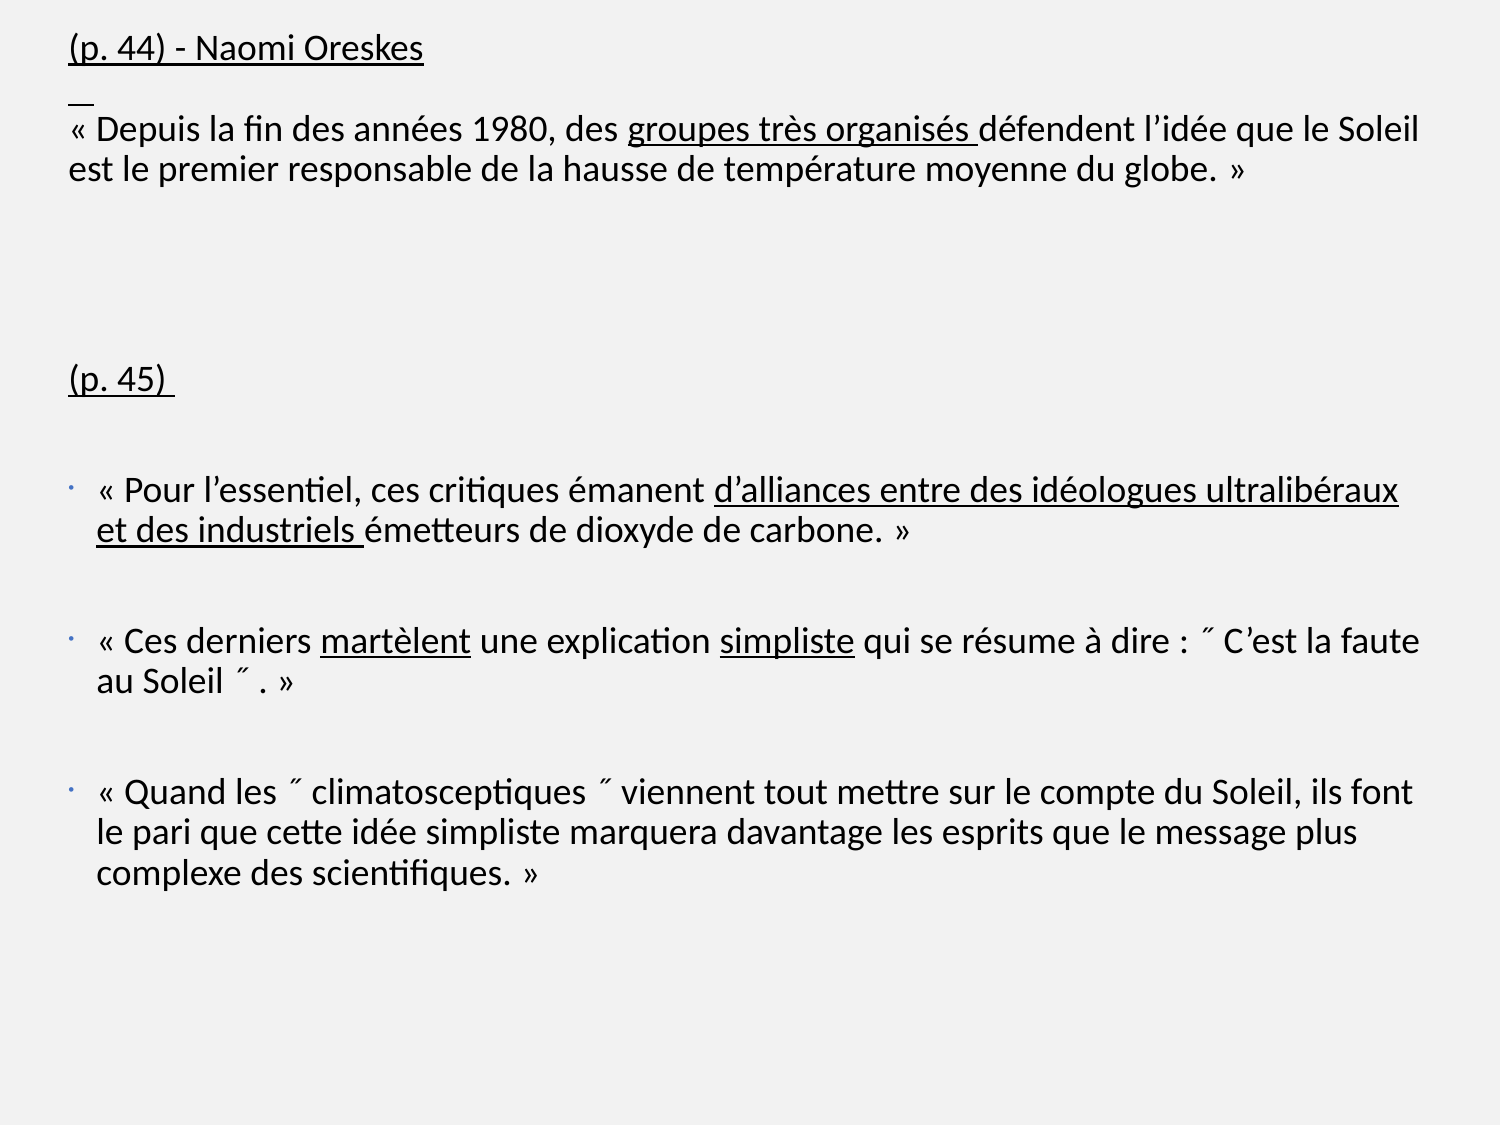

# (p. 44) - Naomi Oreskes « Depuis la fin des années 1980, des groupes très organisés défendent l’idée que le Soleil est le premier responsable de la hausse de température moyenne du globe. »
(p. 45)
« Pour l’essentiel, ces critiques émanent d’alliances entre des idéologues ultralibéraux et des industriels émetteurs de dioxyde de carbone. »
« Ces derniers martèlent une explication simpliste qui se résume à dire : ˝ C’est la faute au Soleil ˝ . »
« Quand les ˝ climatosceptiques ˝ viennent tout mettre sur le compte du Soleil, ils font le pari que cette idée simpliste marquera davantage les esprits que le message plus complexe des scientifiques. »